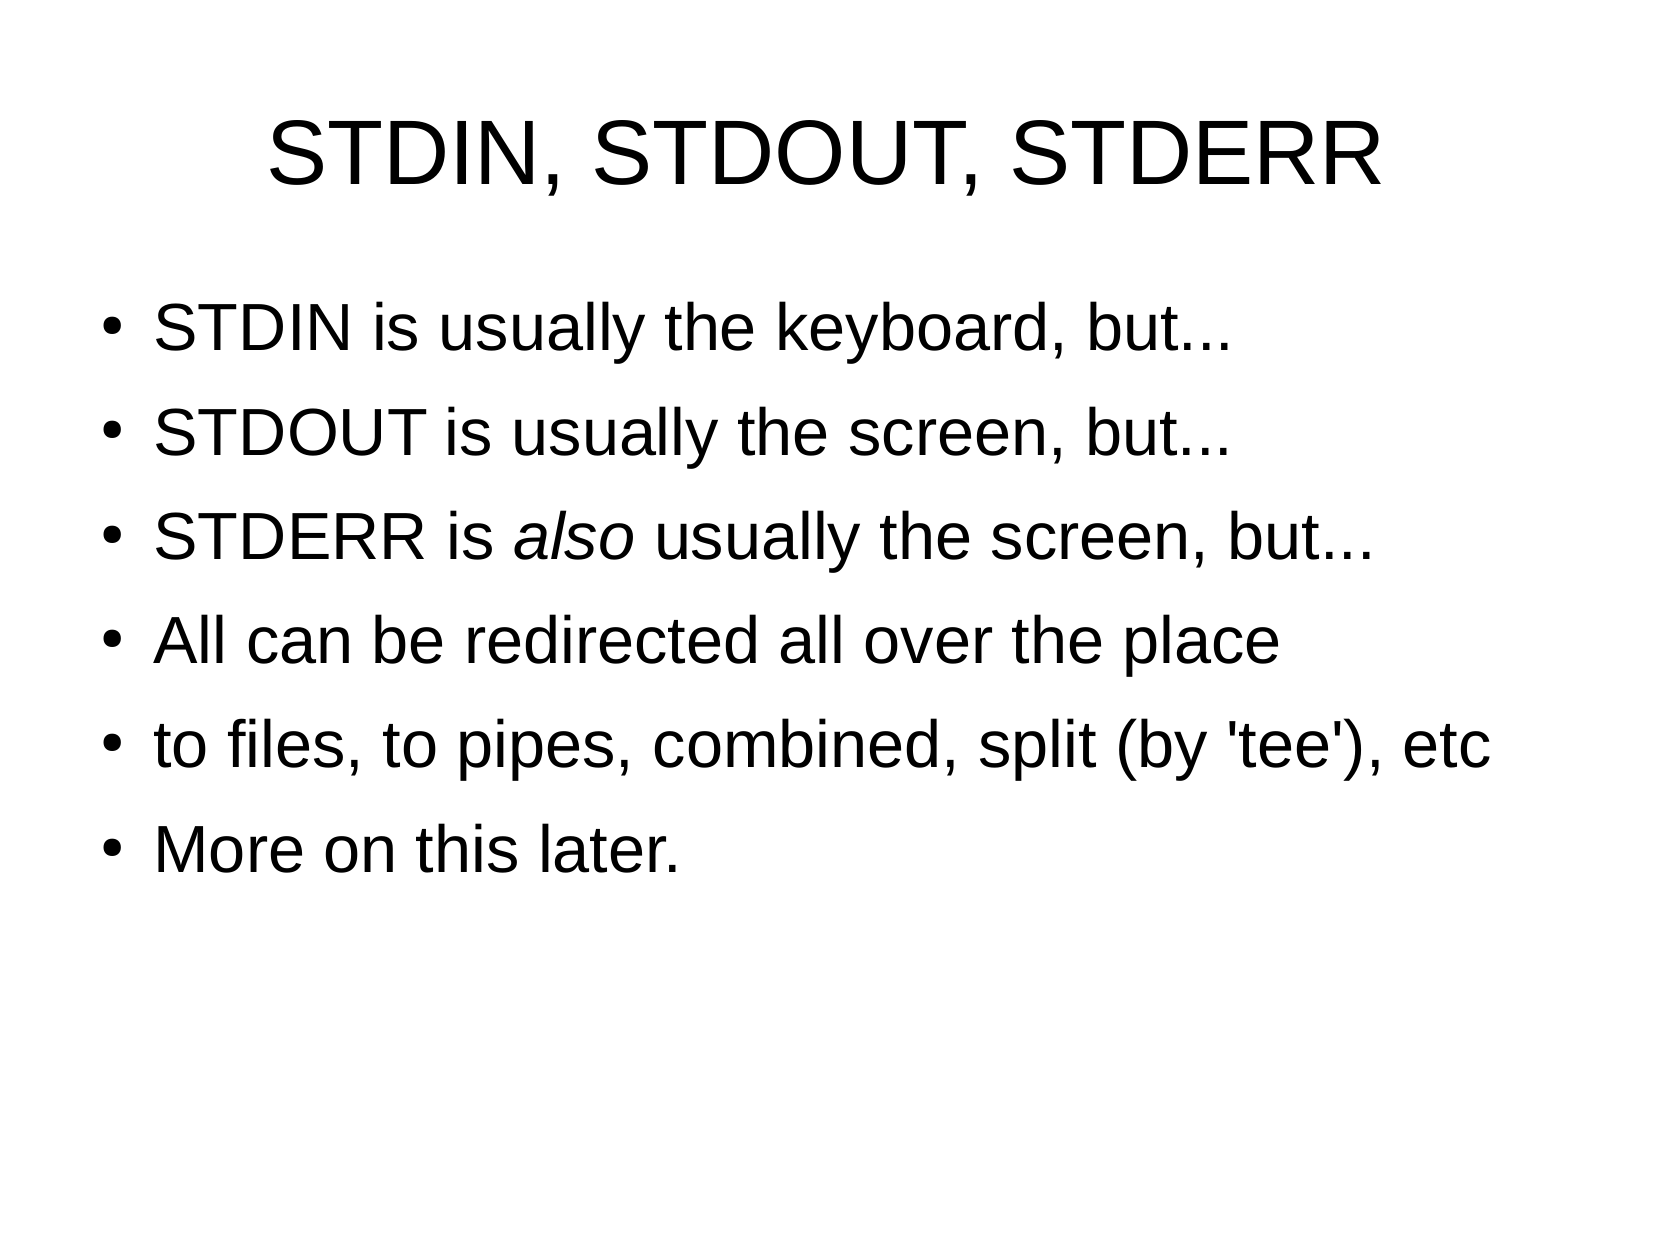

# STDIN, STDOUT, STDERR
STDIN is usually the keyboard, but...
STDOUT is usually the screen, but...
STDERR is also usually the screen, but...
All can be redirected all over the place
to files, to pipes, combined, split (by 'tee'), etc
More on this later.